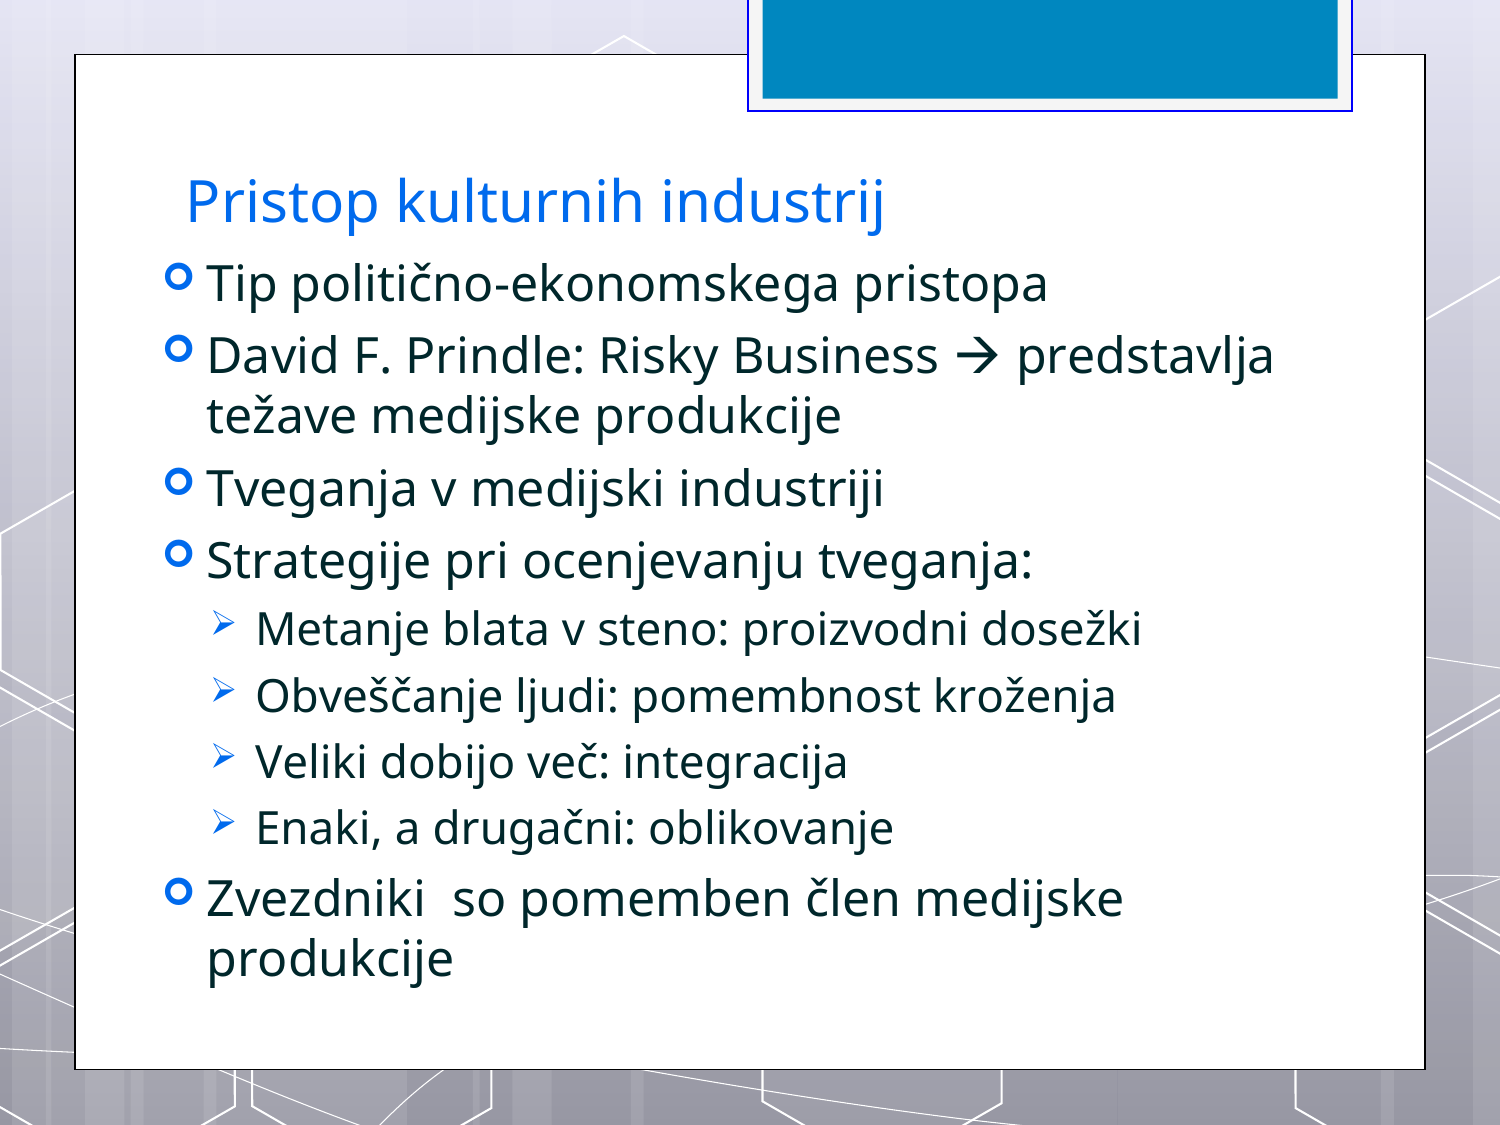

Pristop kulturnih industrij
Tip politično-ekonomskega pristopa
David F. Prindle: Risky Business  predstavlja težave medijske produkcije
Tveganja v medijski industriji
Strategije pri ocenjevanju tveganja:
Metanje blata v steno: proizvodni dosežki
Obveščanje ljudi: pomembnost kroženja
Veliki dobijo več: integracija
Enaki, a drugačni: oblikovanje
Zvezdniki so pomemben člen medijske produkcije